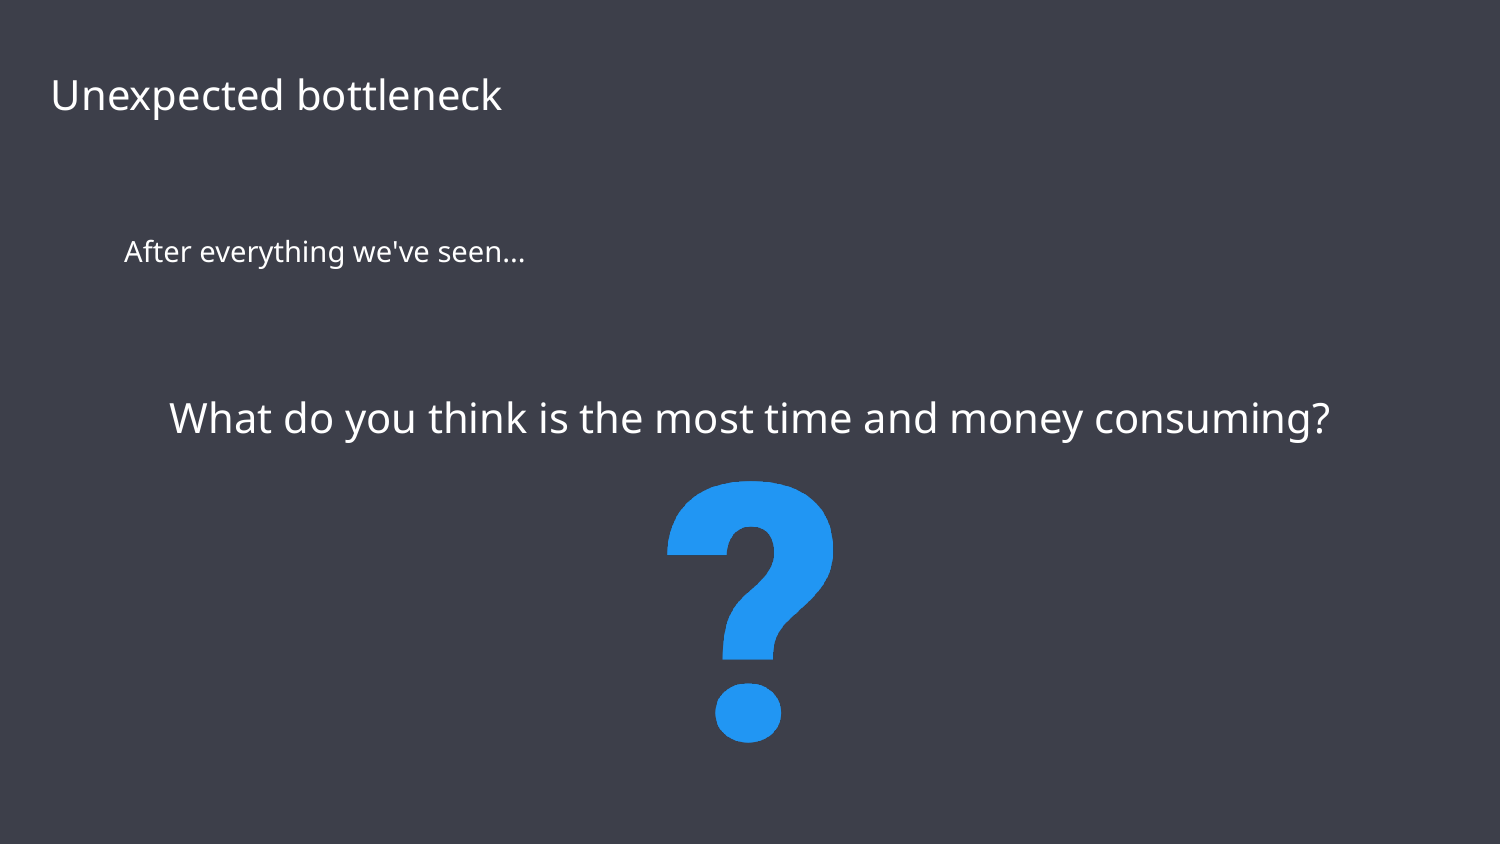

Unexpected bottleneck
After everything we've seen...
What do you think is the most time and money consuming?